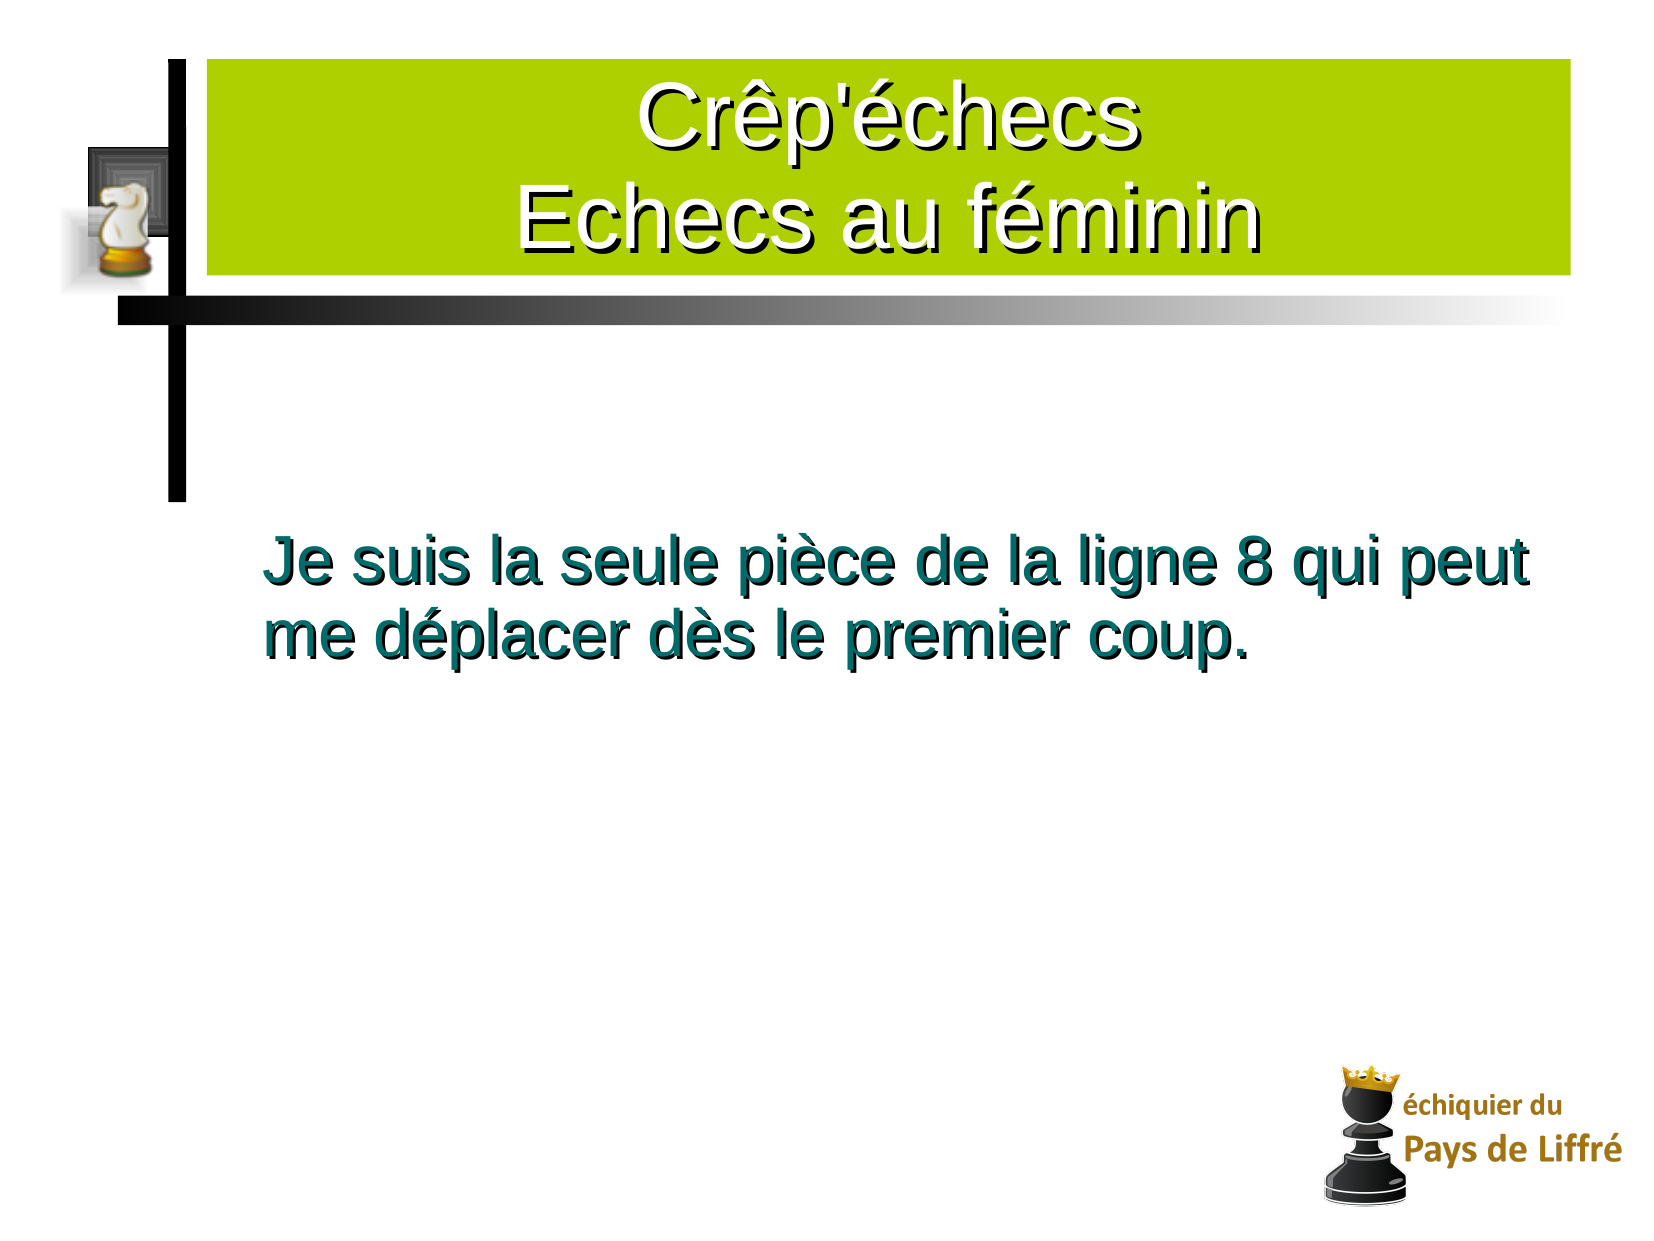

# Crêp'échecs Echecs au féminin
Je suis la seule pièce de la ligne 8 qui peut me déplacer dès le premier coup.